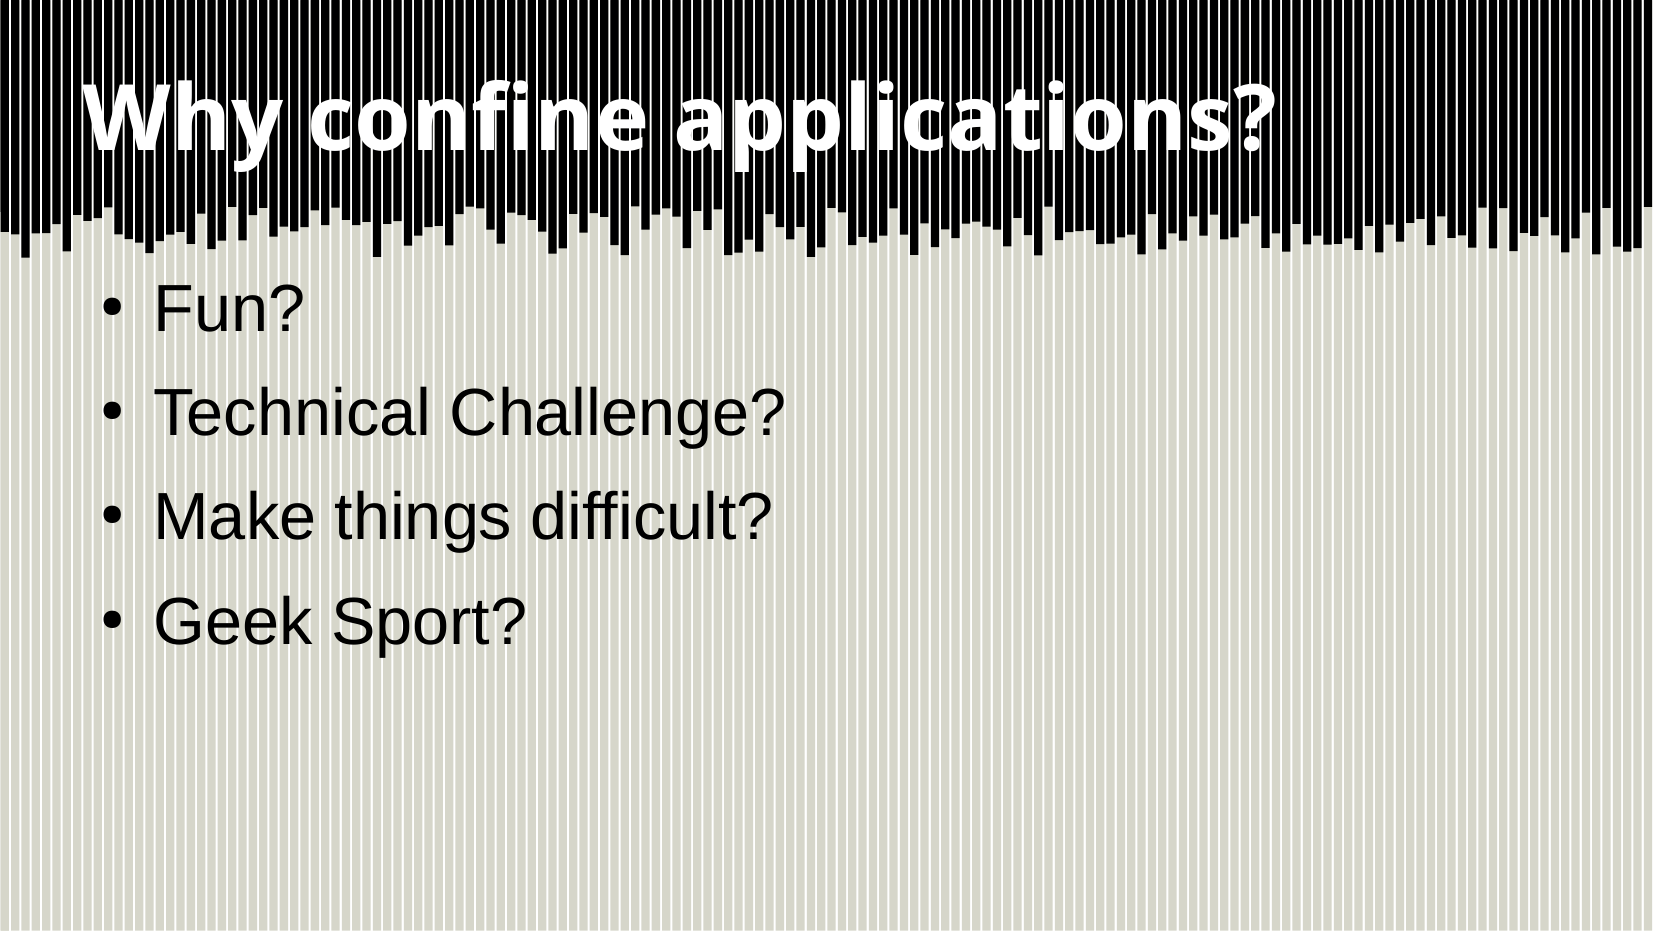

# Why confine applications?
Fun?
Technical Challenge?
Make things difficult?
Geek Sport?